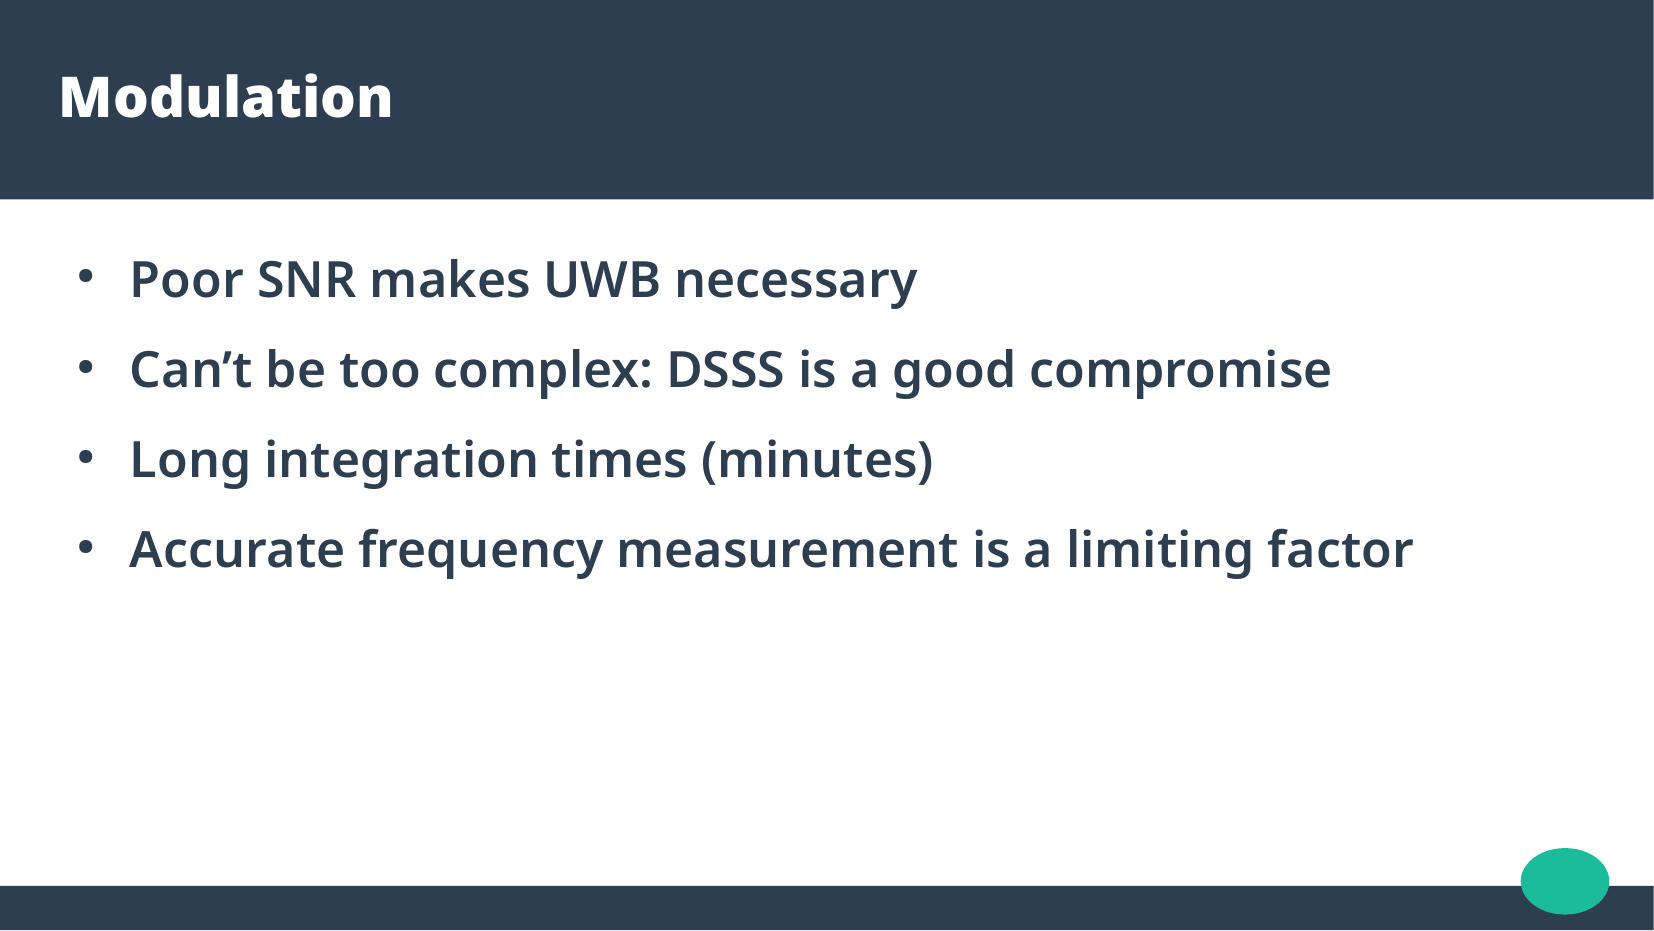

# Modulation
Poor SNR makes UWB necessary
Can’t be too complex: DSSS is a good compromise
Long integration times (minutes)
Accurate frequency measurement is a limiting factor